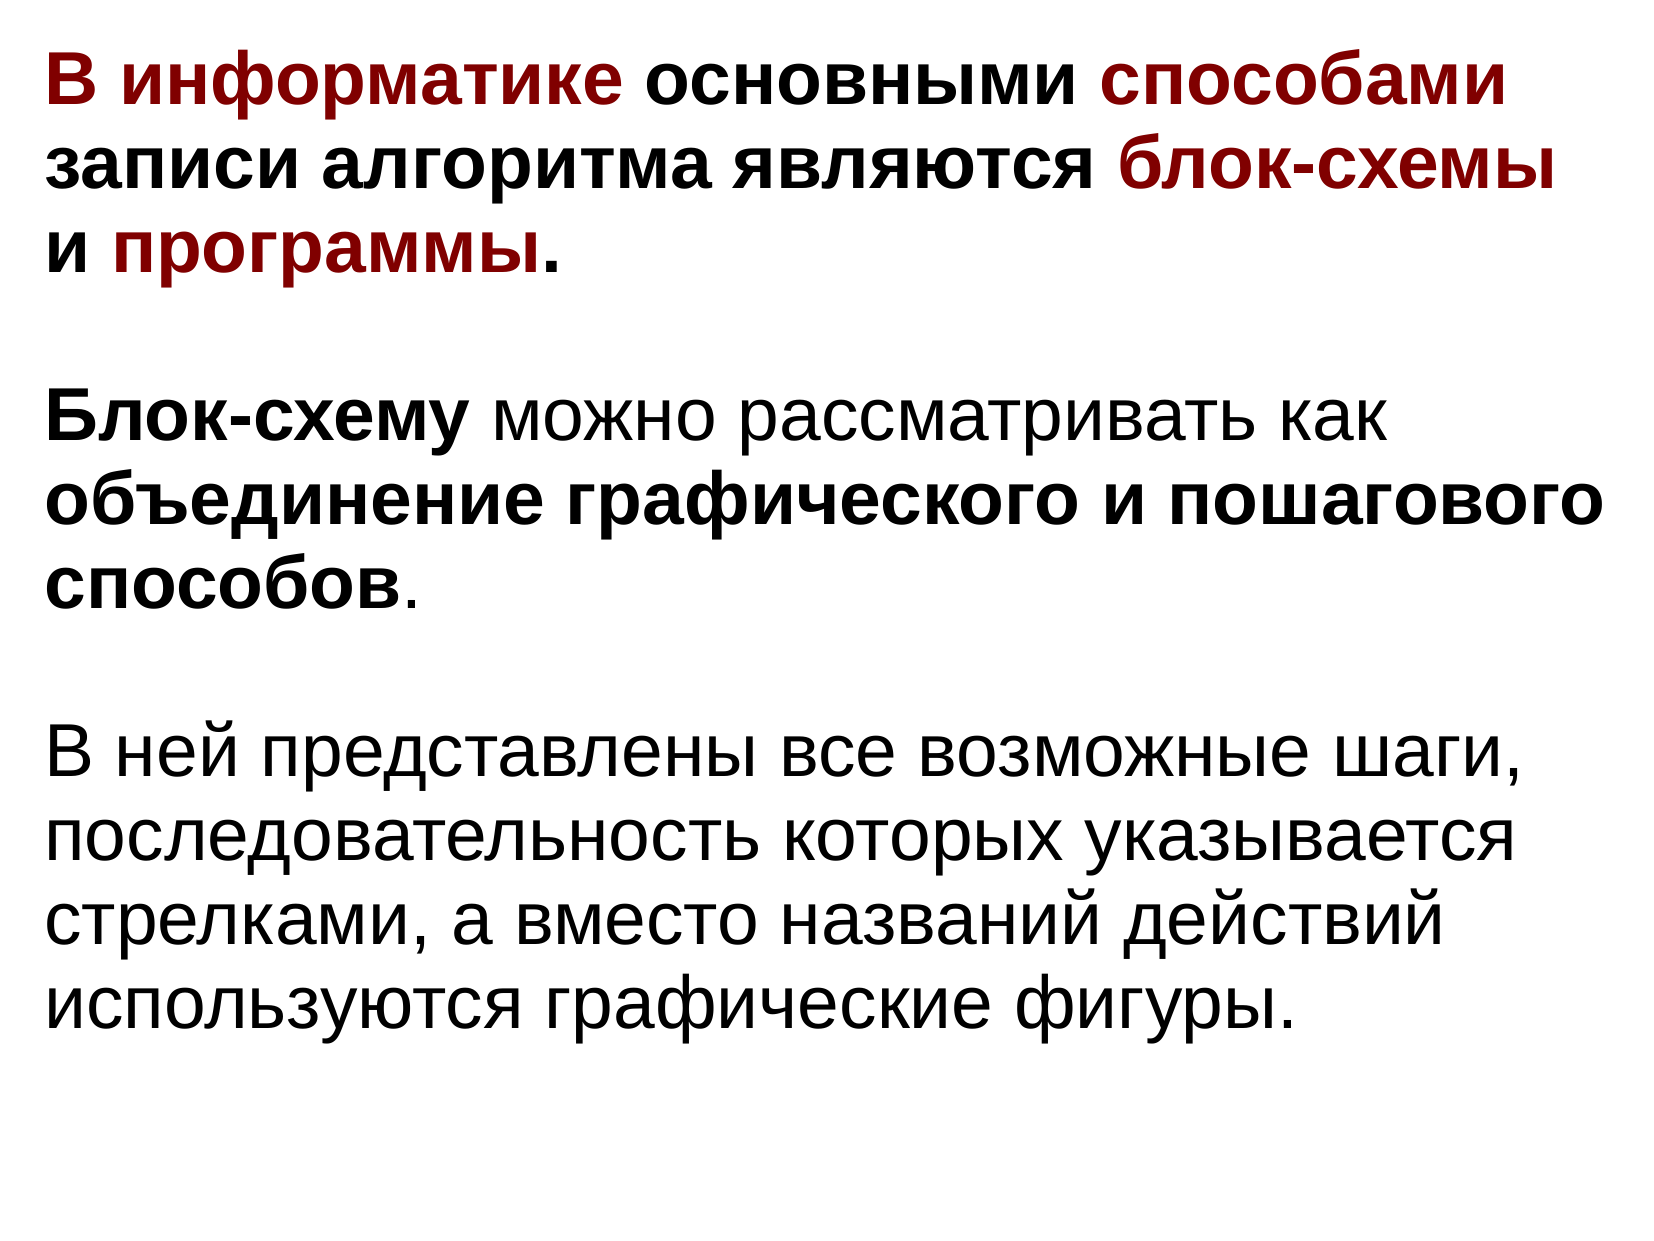

В информатике основными способами записи алгоритма являются блок-схемы и программы.
Блок-схему можно рассматривать как объединение графического и пошагового способов.
В ней представлены все возможные шаги, последовательность которых указывается стрелками, а вместо названий действий используются графические фигуры.